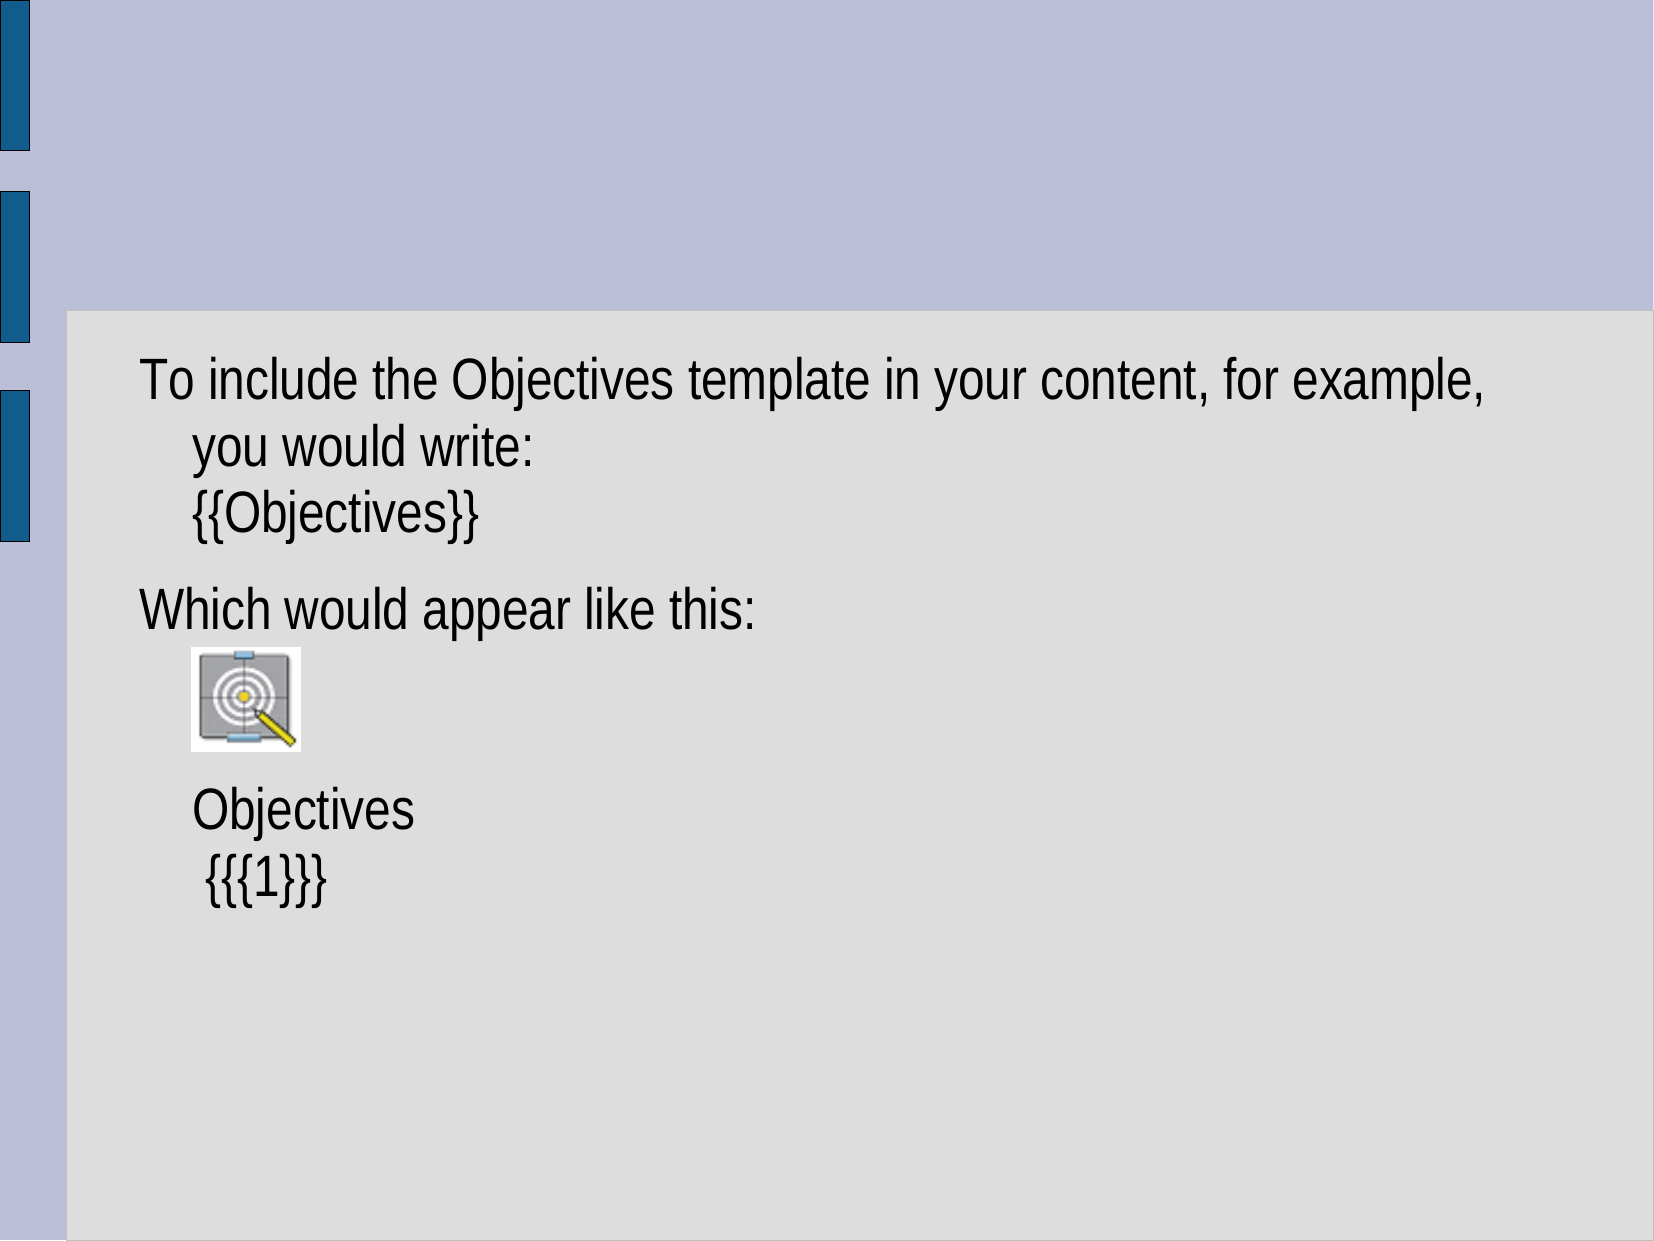

# To include the Objectives template in your content, for example, you would write:
 {{Objectives}}
Which would appear like this:
 Objectives
 {{{1}}}